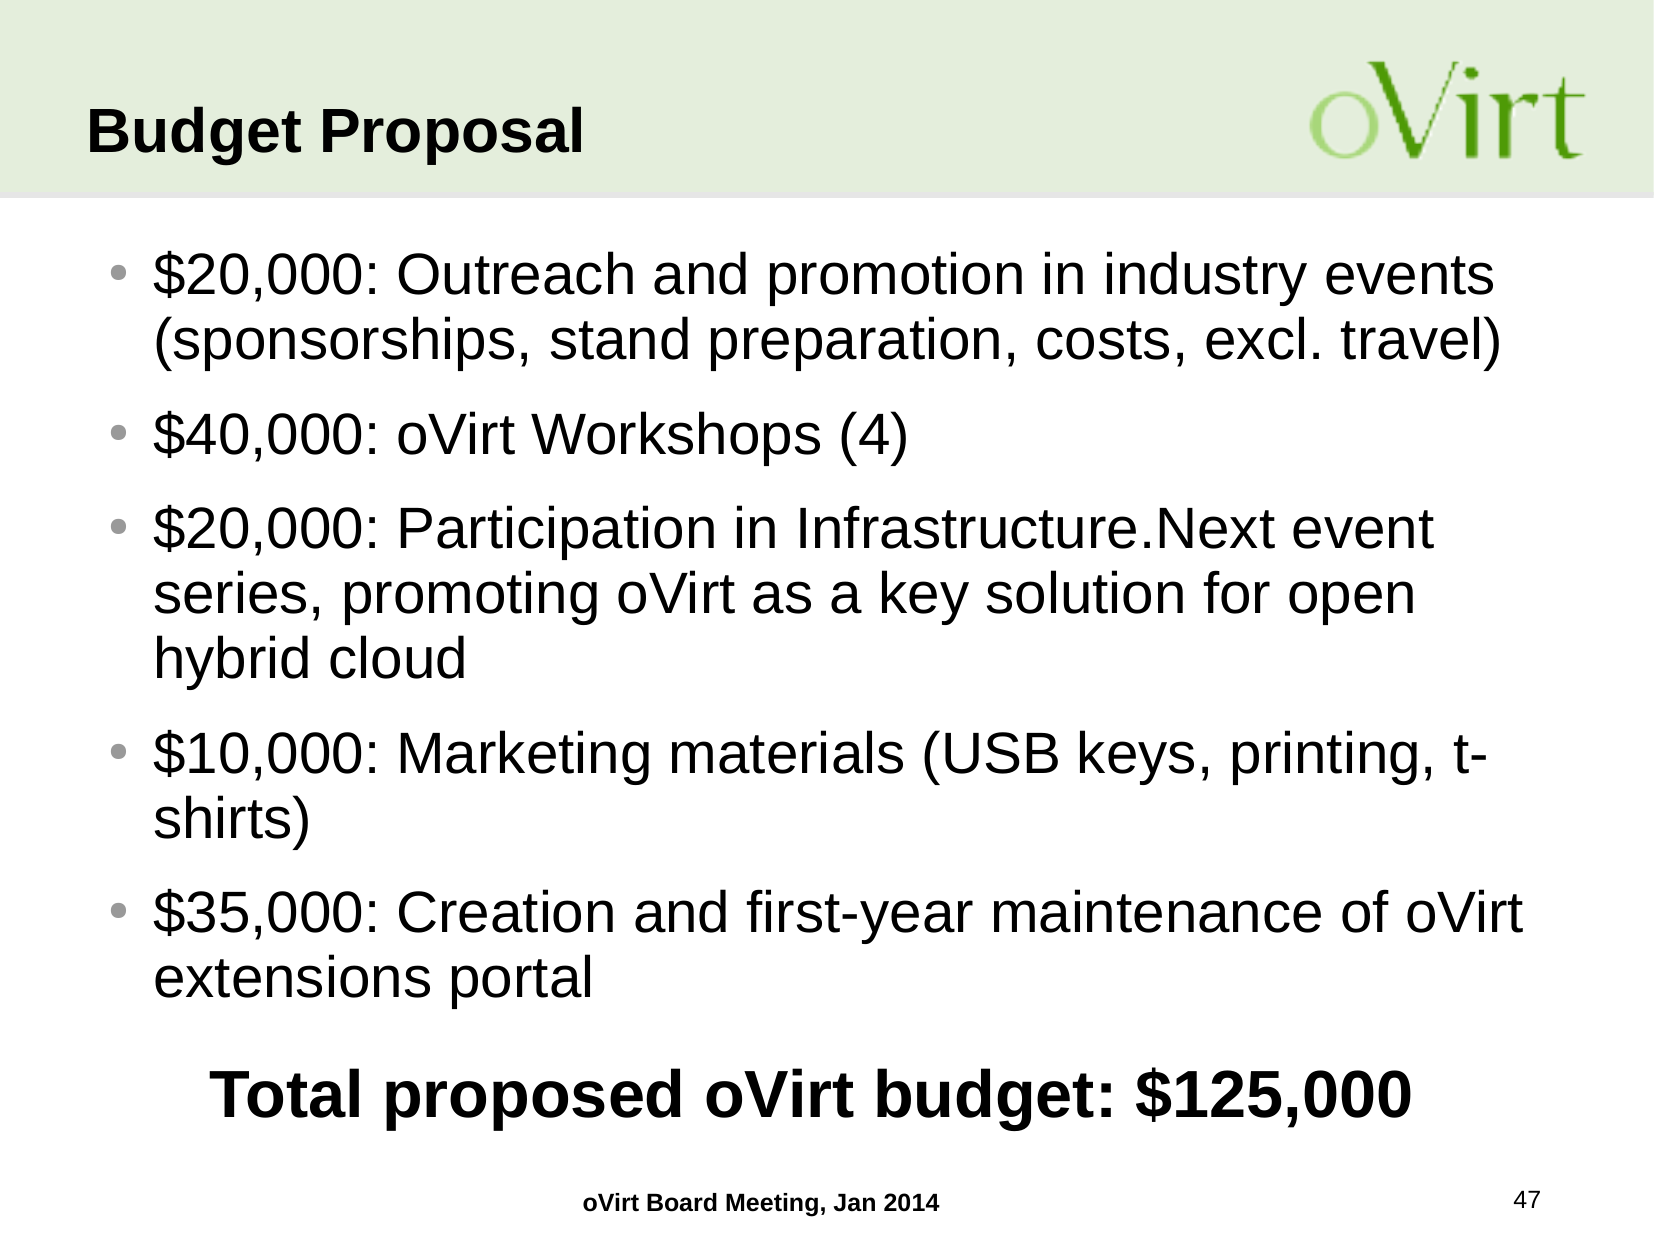

# Budget Proposal
$20,000: Outreach and promotion in industry events (sponsorships, stand preparation, costs, excl. travel)
$40,000: oVirt Workshops (4)
$20,000: Participation in Infrastructure.Next event series, promoting oVirt as a key solution for open hybrid cloud
$10,000: Marketing materials (USB keys, printing, t-shirts)
$35,000: Creation and first-year maintenance of oVirt extensions portal
Total proposed oVirt budget: $125,000